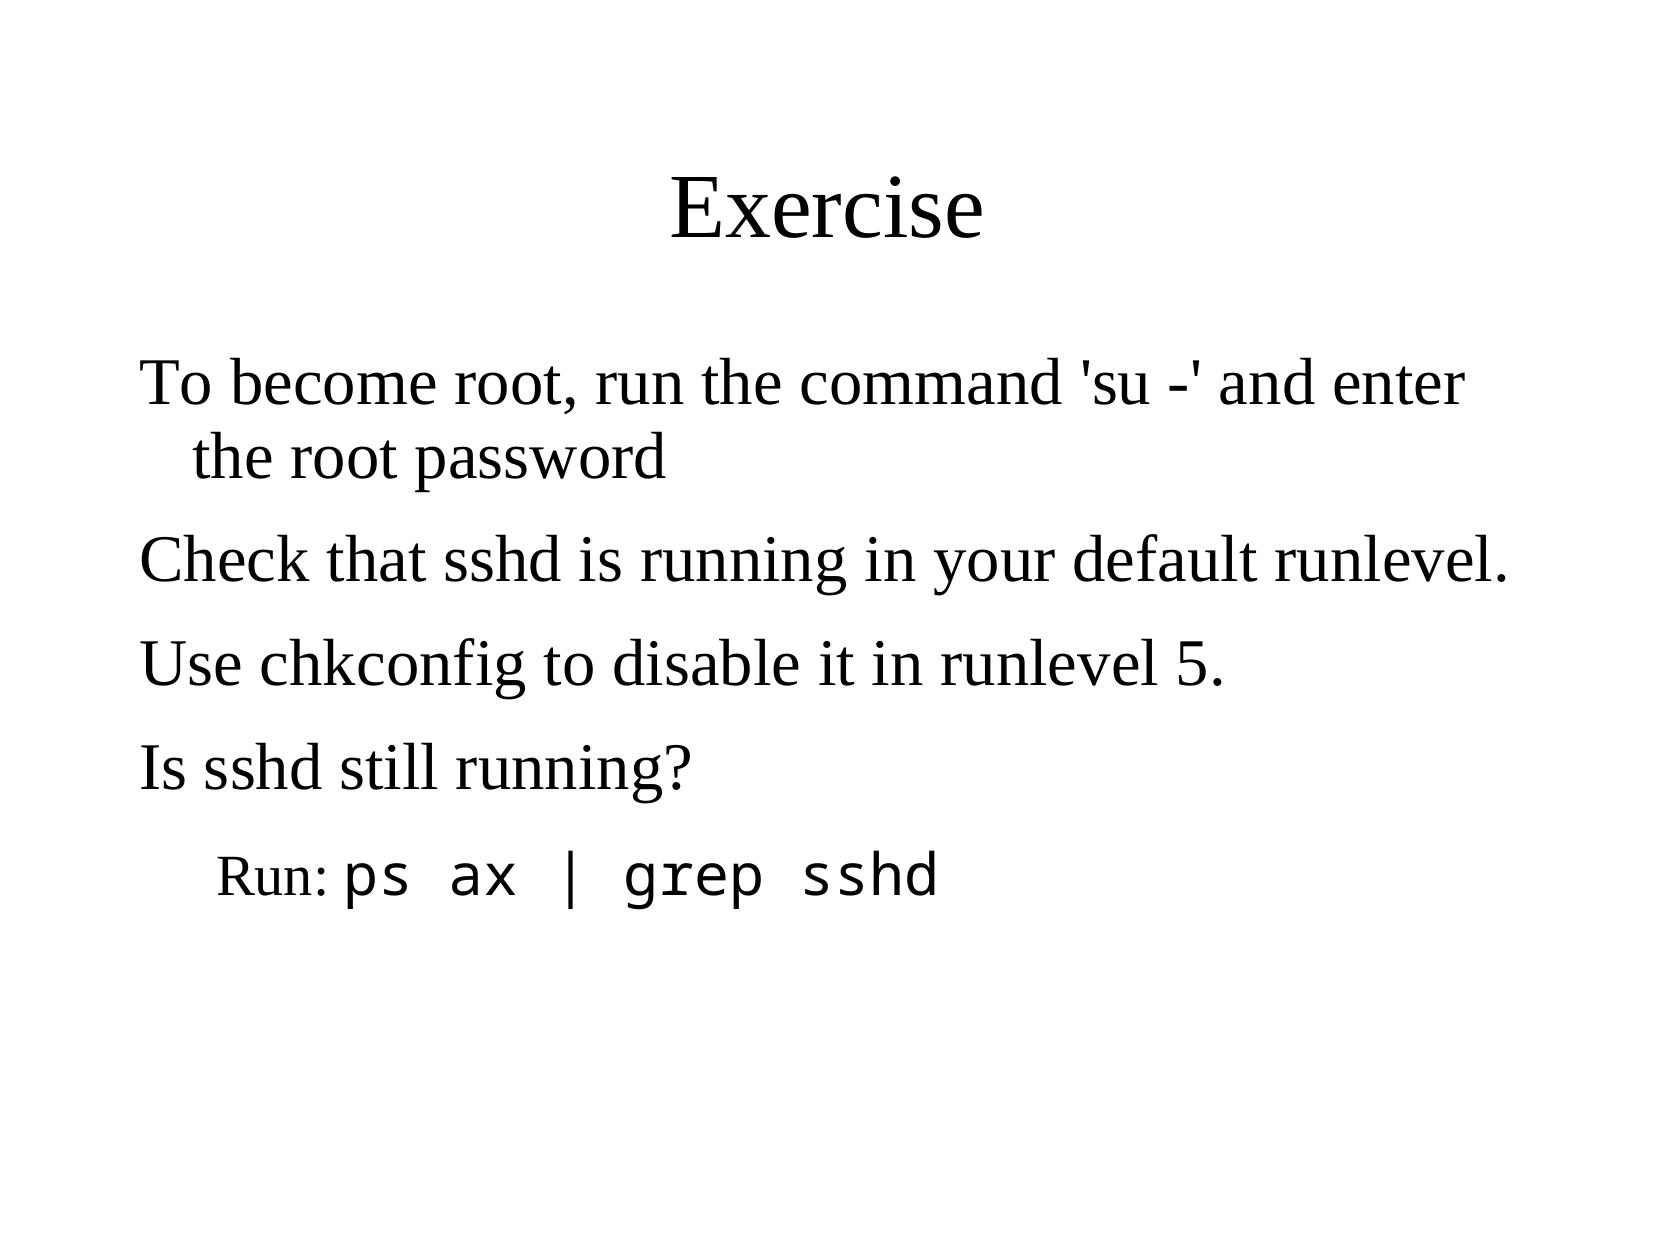

# Exercise
To become root, run the command 'su -' and enter the root password
Check that sshd is running in your default runlevel.
Use chkconfig to disable it in runlevel 5.
Is sshd still running?
Run: ps ax | grep sshd